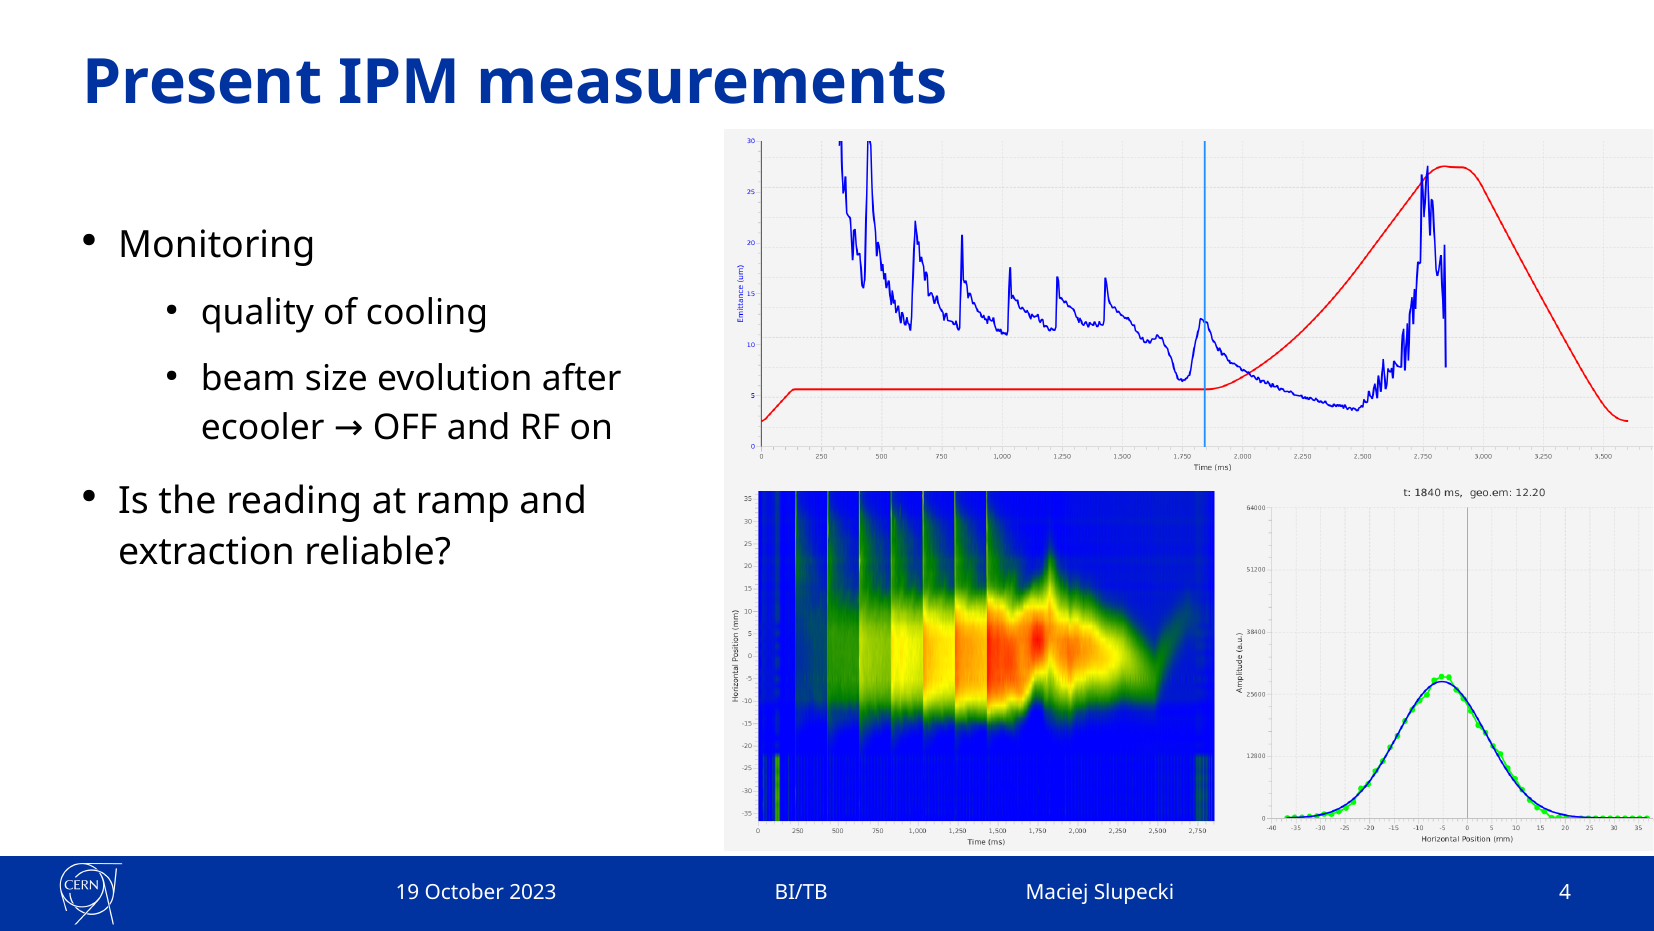

# Present IPM measurements
Monitoring
quality of cooling
beam size evolution after ecooler → OFF and RF on
Is the reading at ramp and extraction reliable?
Presenter | Presentation Title
4